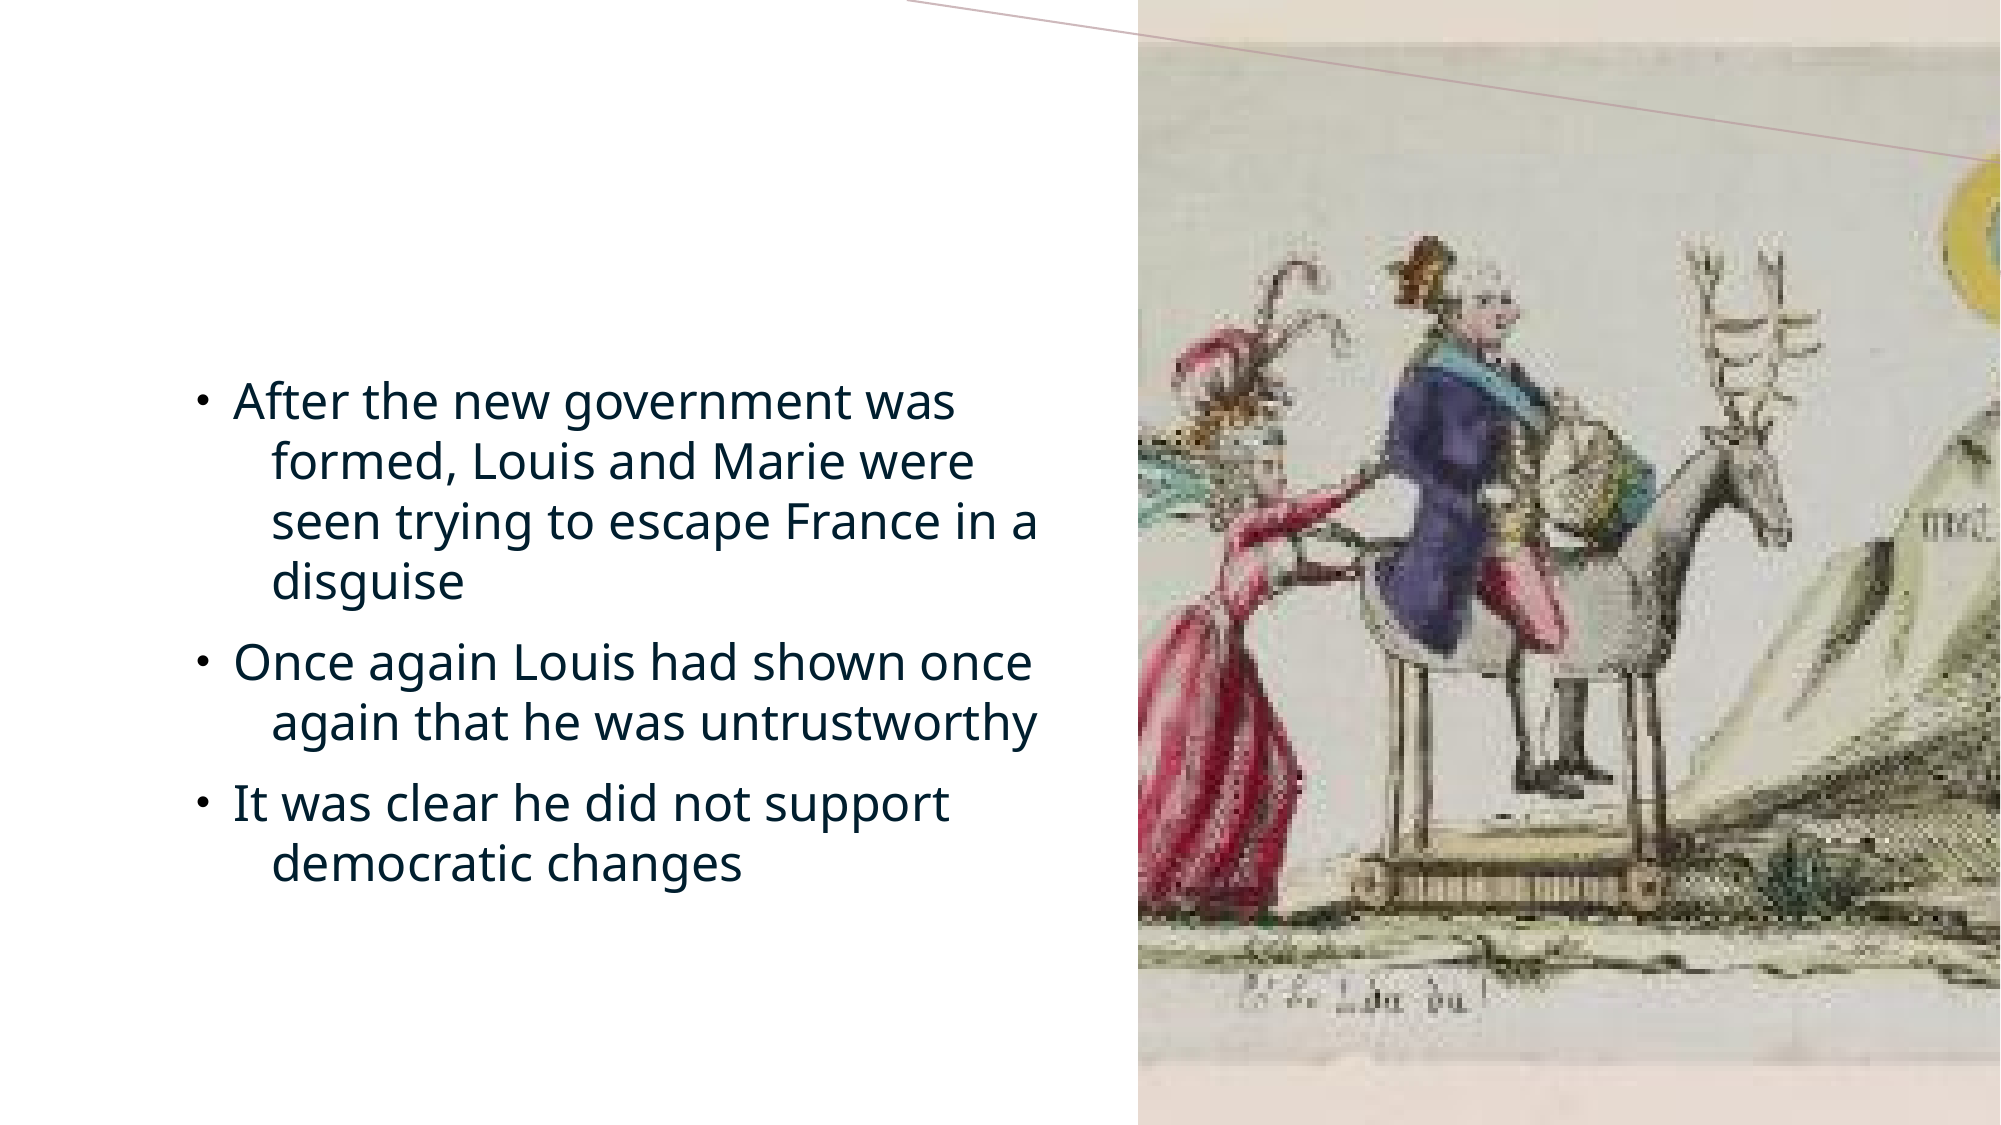

# After the new government was formed, Louis and Marie were seen trying to escape France in a disguise
Once again Louis had shown once again that he was untrustworthy
It was clear he did not support democratic changes